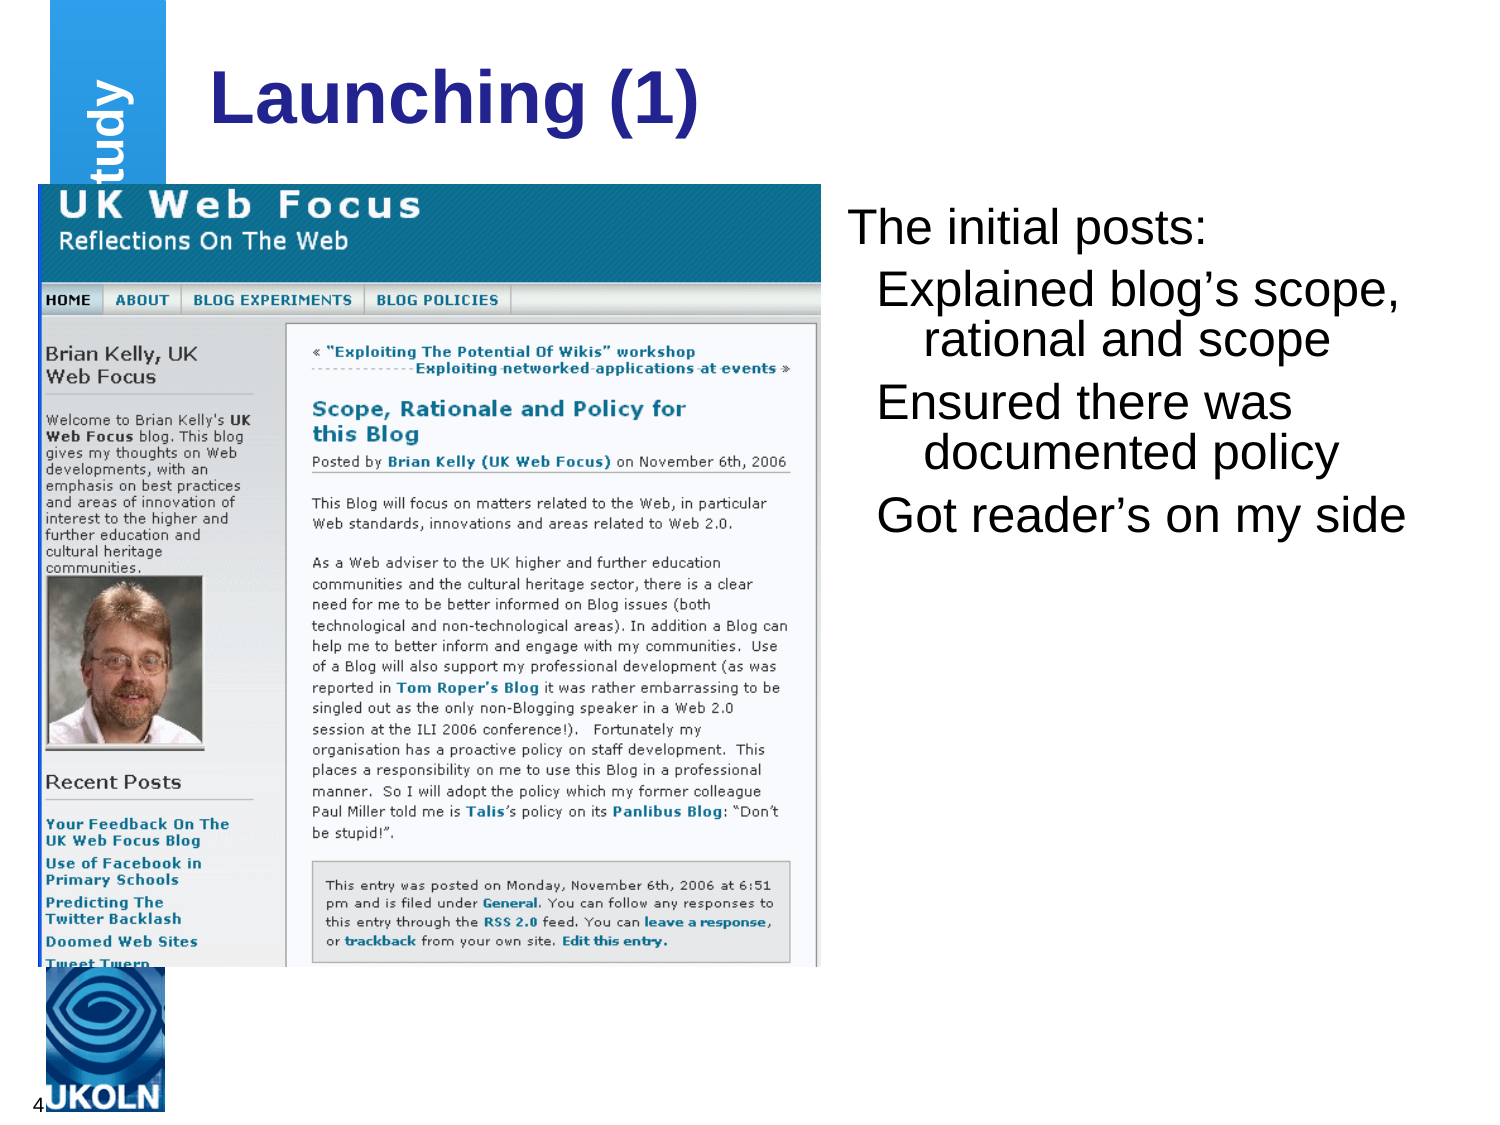

# Launching (1)
Case Study
The initial posts:
Explained blog’s scope, rational and scope
Ensured there was documented policy
Got reader’s on my side
4